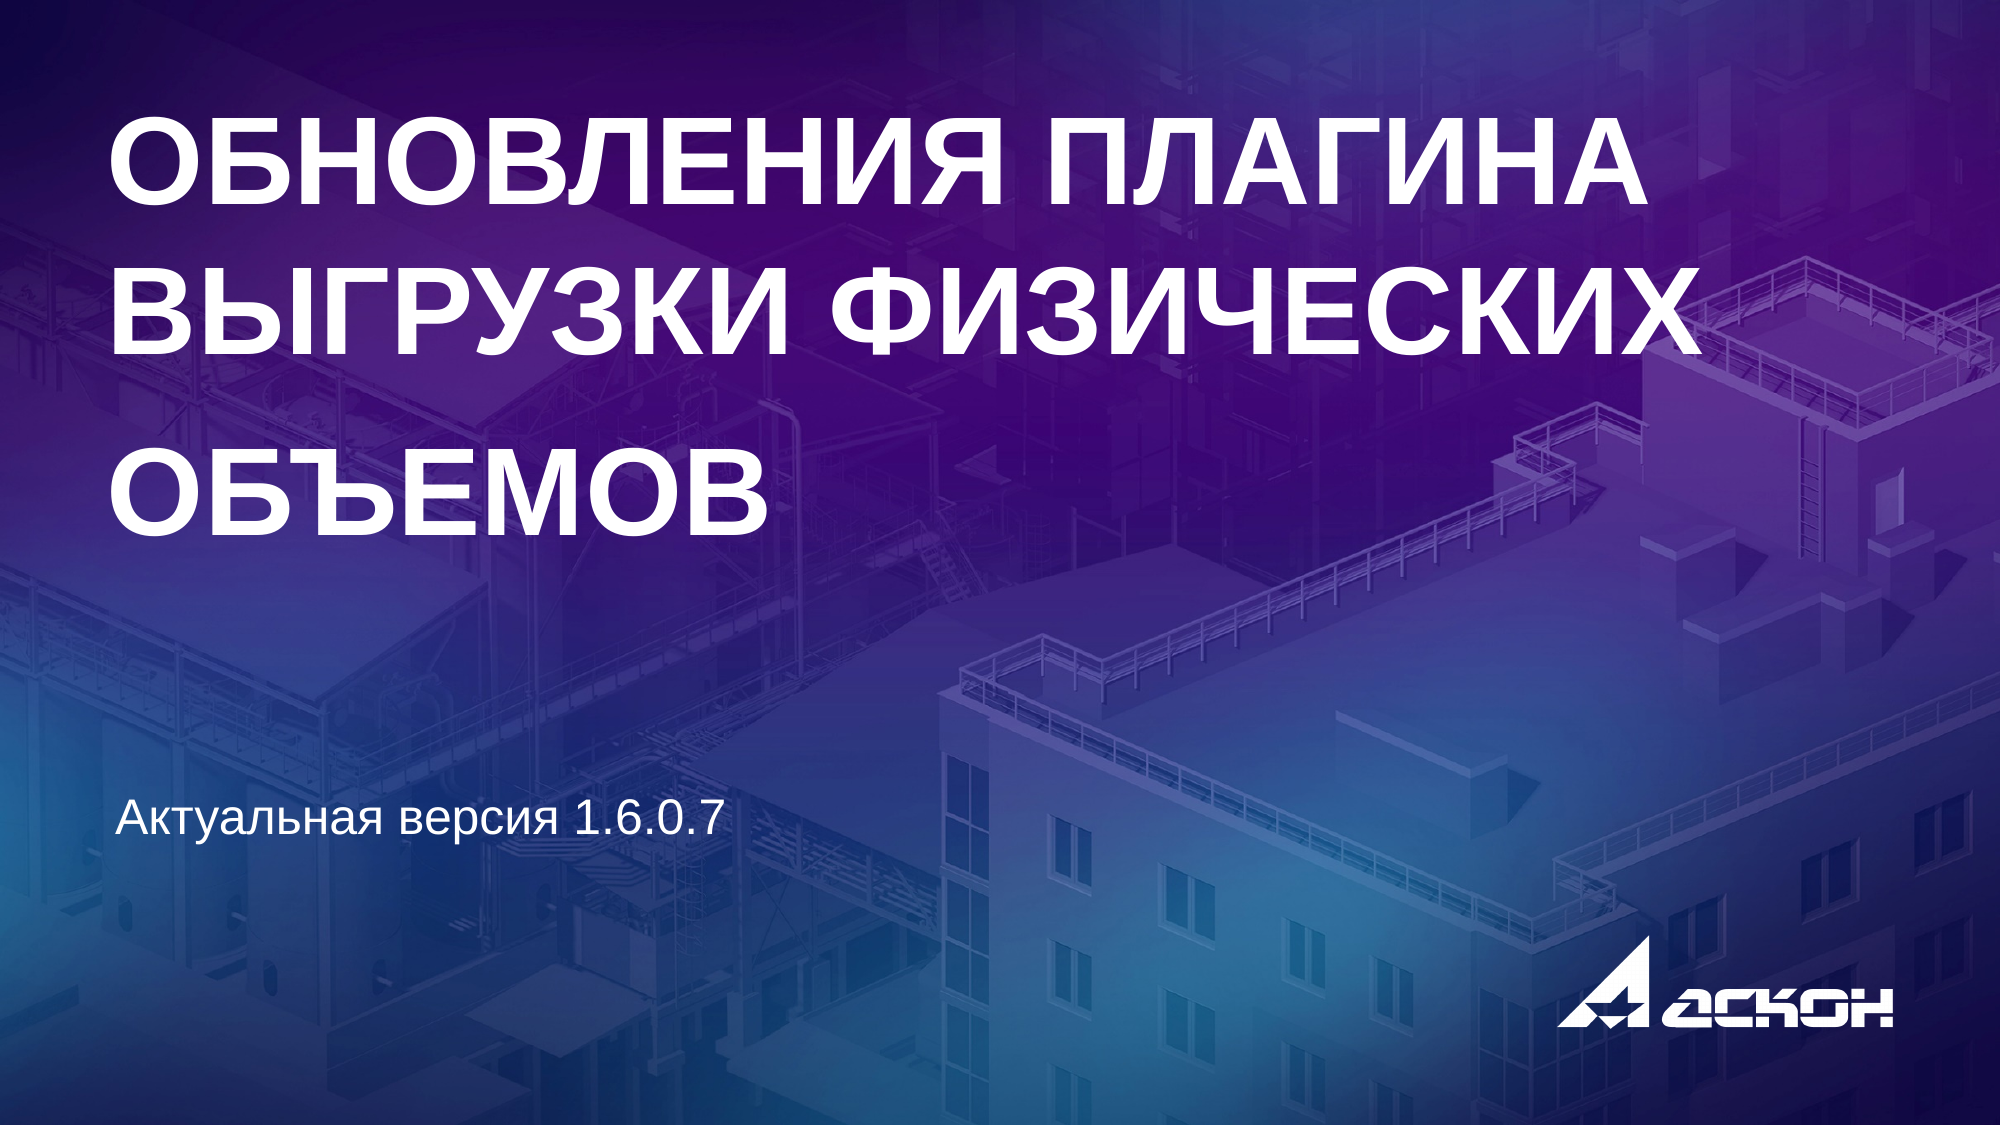

ОБНОВЛЕНИЯ ПЛАГИНА ВЫГРУЗКИ ФИЗИЧЕСКИХ ОБЪЕМОВ
Актуальная версия 1.6.0.7